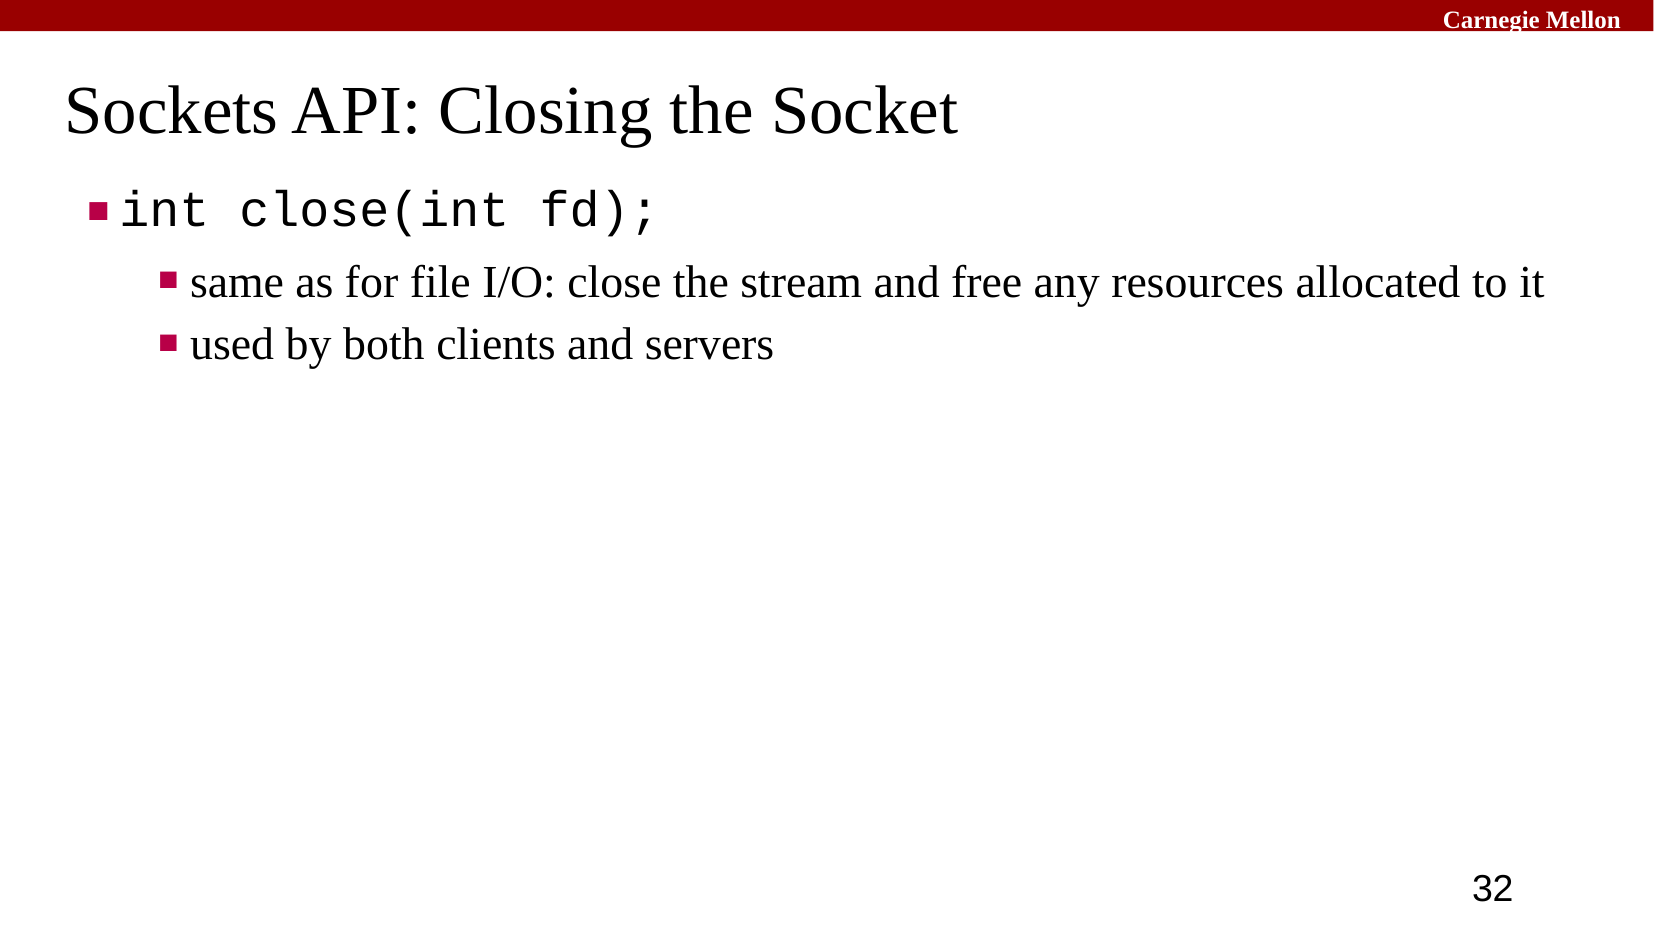

# Sockets API: Closing the Socket
int close(int fd);
same as for file I/O: close the stream and free any resources allocated to it
used by both clients and servers